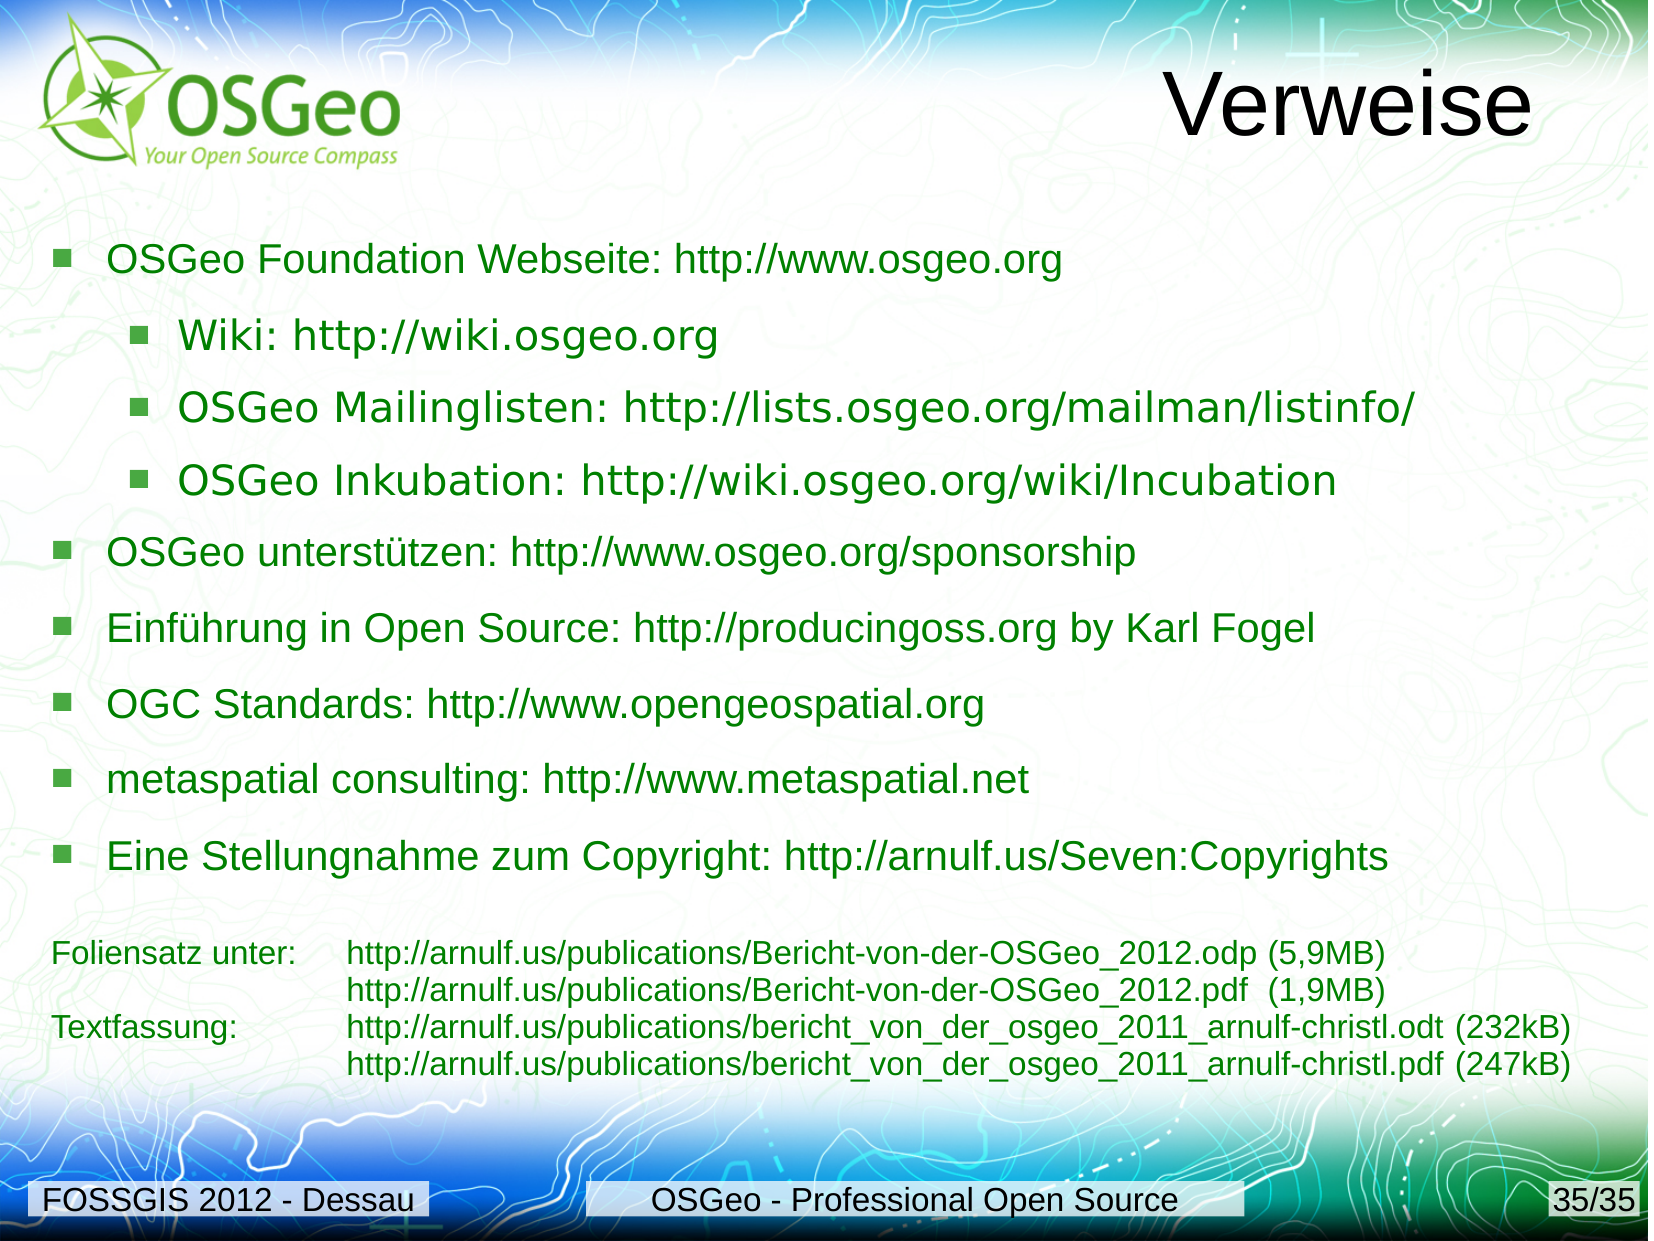

# Verweise
OSGeo Foundation Webseite: http://www.osgeo.org
Wiki: http://wiki.osgeo.org
OSGeo Mailinglisten: http://lists.osgeo.org/mailman/listinfo/
OSGeo Inkubation: http://wiki.osgeo.org/wiki/Incubation
OSGeo unterstützen: http://www.osgeo.org/sponsorship
Einführung in Open Source: http://producingoss.org by Karl Fogel
OGC Standards: http://www.opengeospatial.org
metaspatial consulting: http://www.metaspatial.net
Eine Stellungnahme zum Copyright: http://arnulf.us/Seven:Copyrights
Foliensatz unter: 	http://arnulf.us/publications/Bericht-von-der-OSGeo_2012.odp (5,9MB)
				http://arnulf.us/publications/Bericht-von-der-OSGeo_2012.pdf (1,9MB)
Textfassung: 		http://arnulf.us/publications/bericht_von_der_osgeo_2011_arnulf-christl.odt (232kB)
				http://arnulf.us/publications/bericht_von_der_osgeo_2011_arnulf-christl.pdf (247kB)
FOSSGIS 2012 - Dessau
OSGeo - Professional Open Source
35